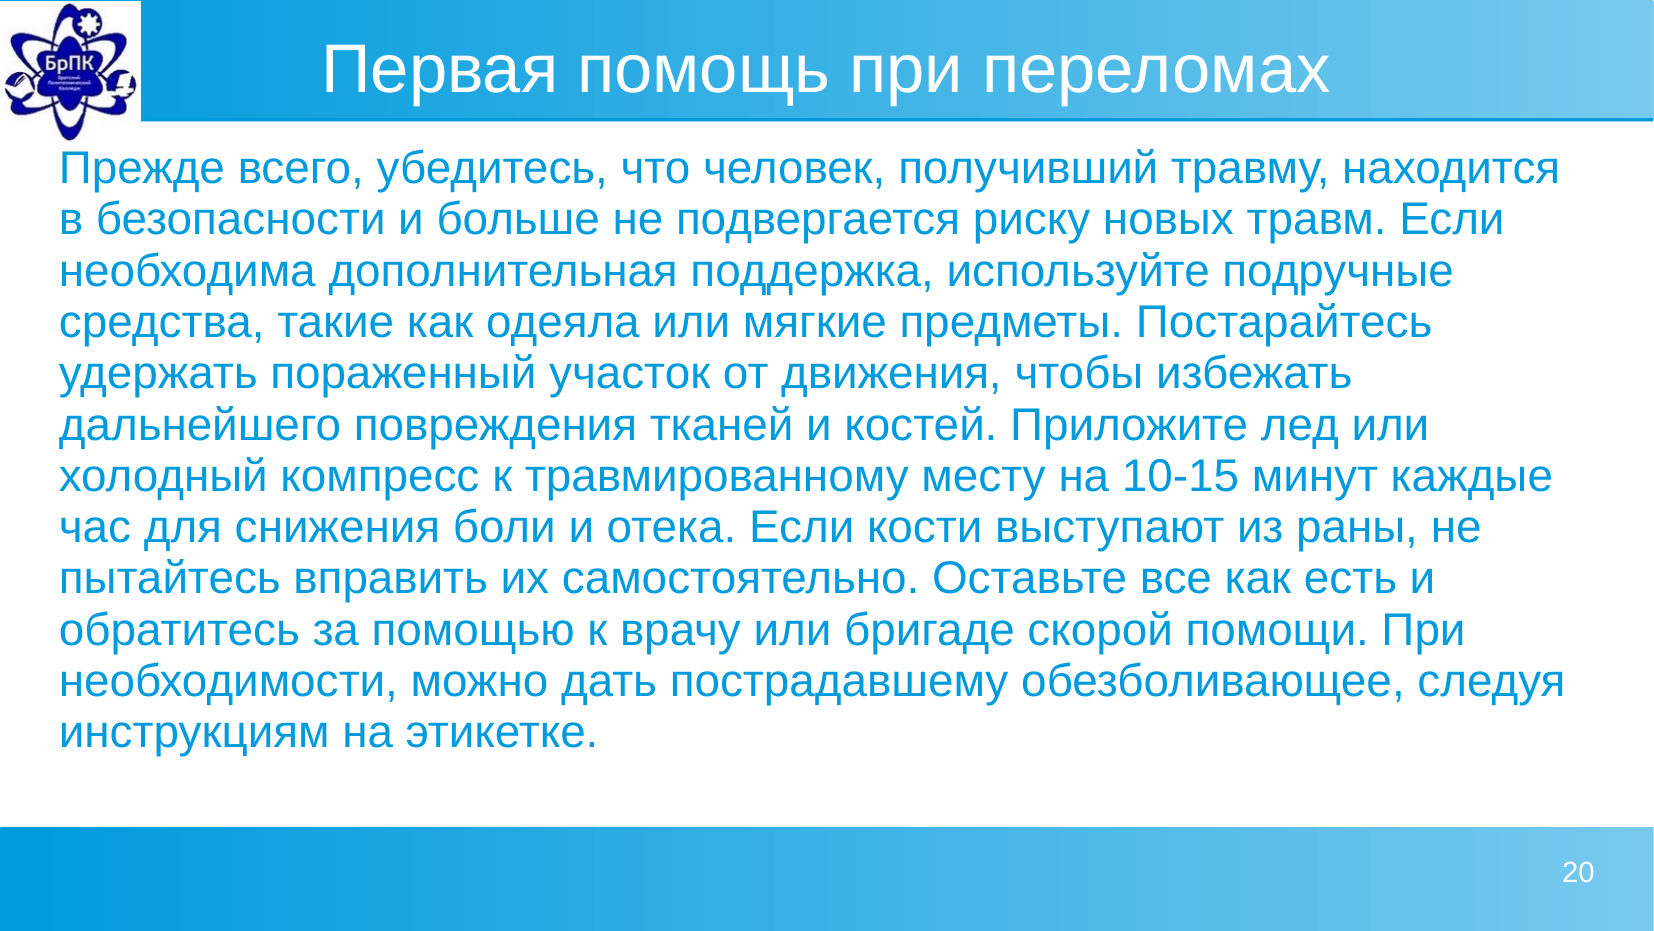

# Первая помощь при переломах
Прежде всего, убедитесь, что человек, получивший травму, находится в безопасности и больше не подвергается риску новых травм. Если необходима дополнительная поддержка, используйте подручные средства, такие как одеяла или мягкие предметы. Постарайтесь удержать пораженный участок от движения, чтобы избежать дальнейшего повреждения тканей и костей. Приложите лед или холодный компресс к травмированному месту на 10-15 минут каждые час для снижения боли и отека. Если кости выступают из раны, не пытайтесь вправить их самостоятельно. Оставьте все как есть и обратитесь за помощью к врачу или бригаде скорой помощи. При необходимости, можно дать пострадавшему обезболивающее, следуя инструкциям на этикетке.
20